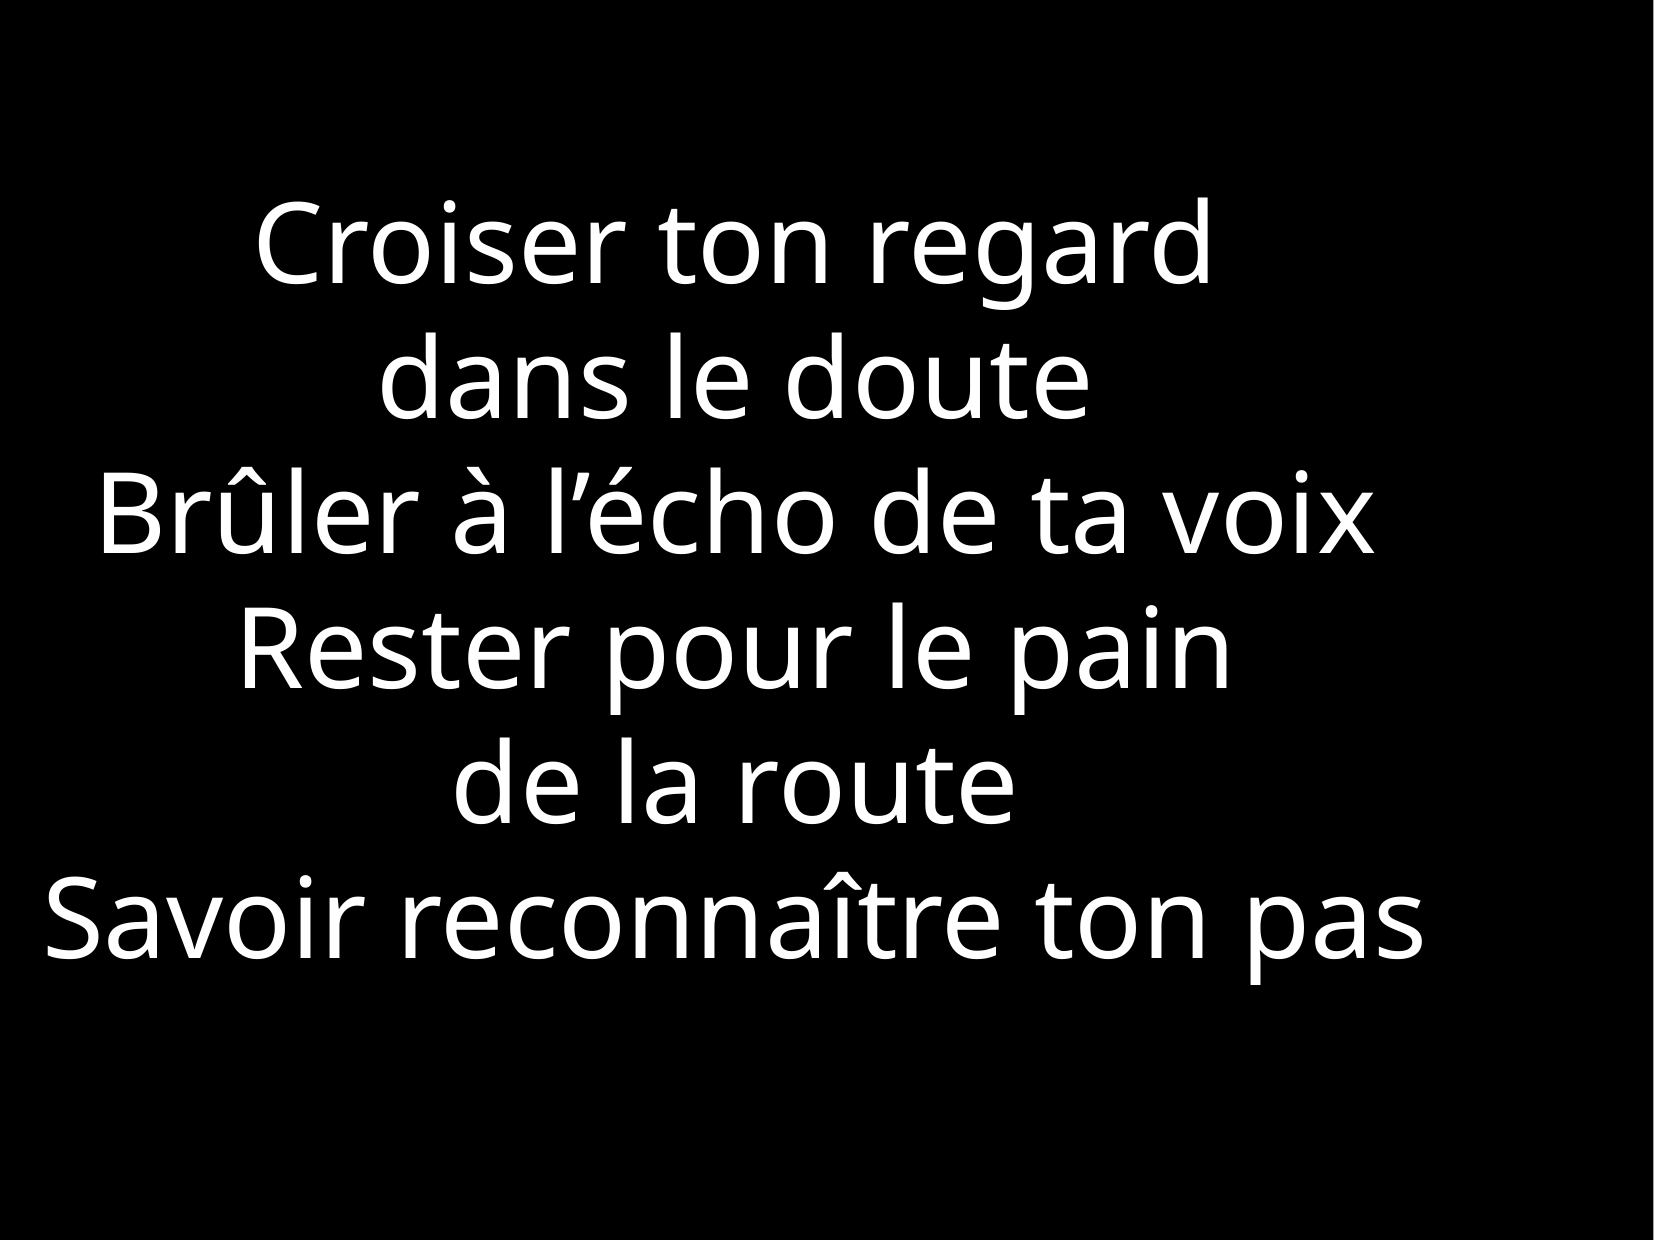

Croiser ton regard
dans le doute
Brûler à l’écho de ta voix
Rester pour le pain
de la route
Savoir reconnaître ton pas